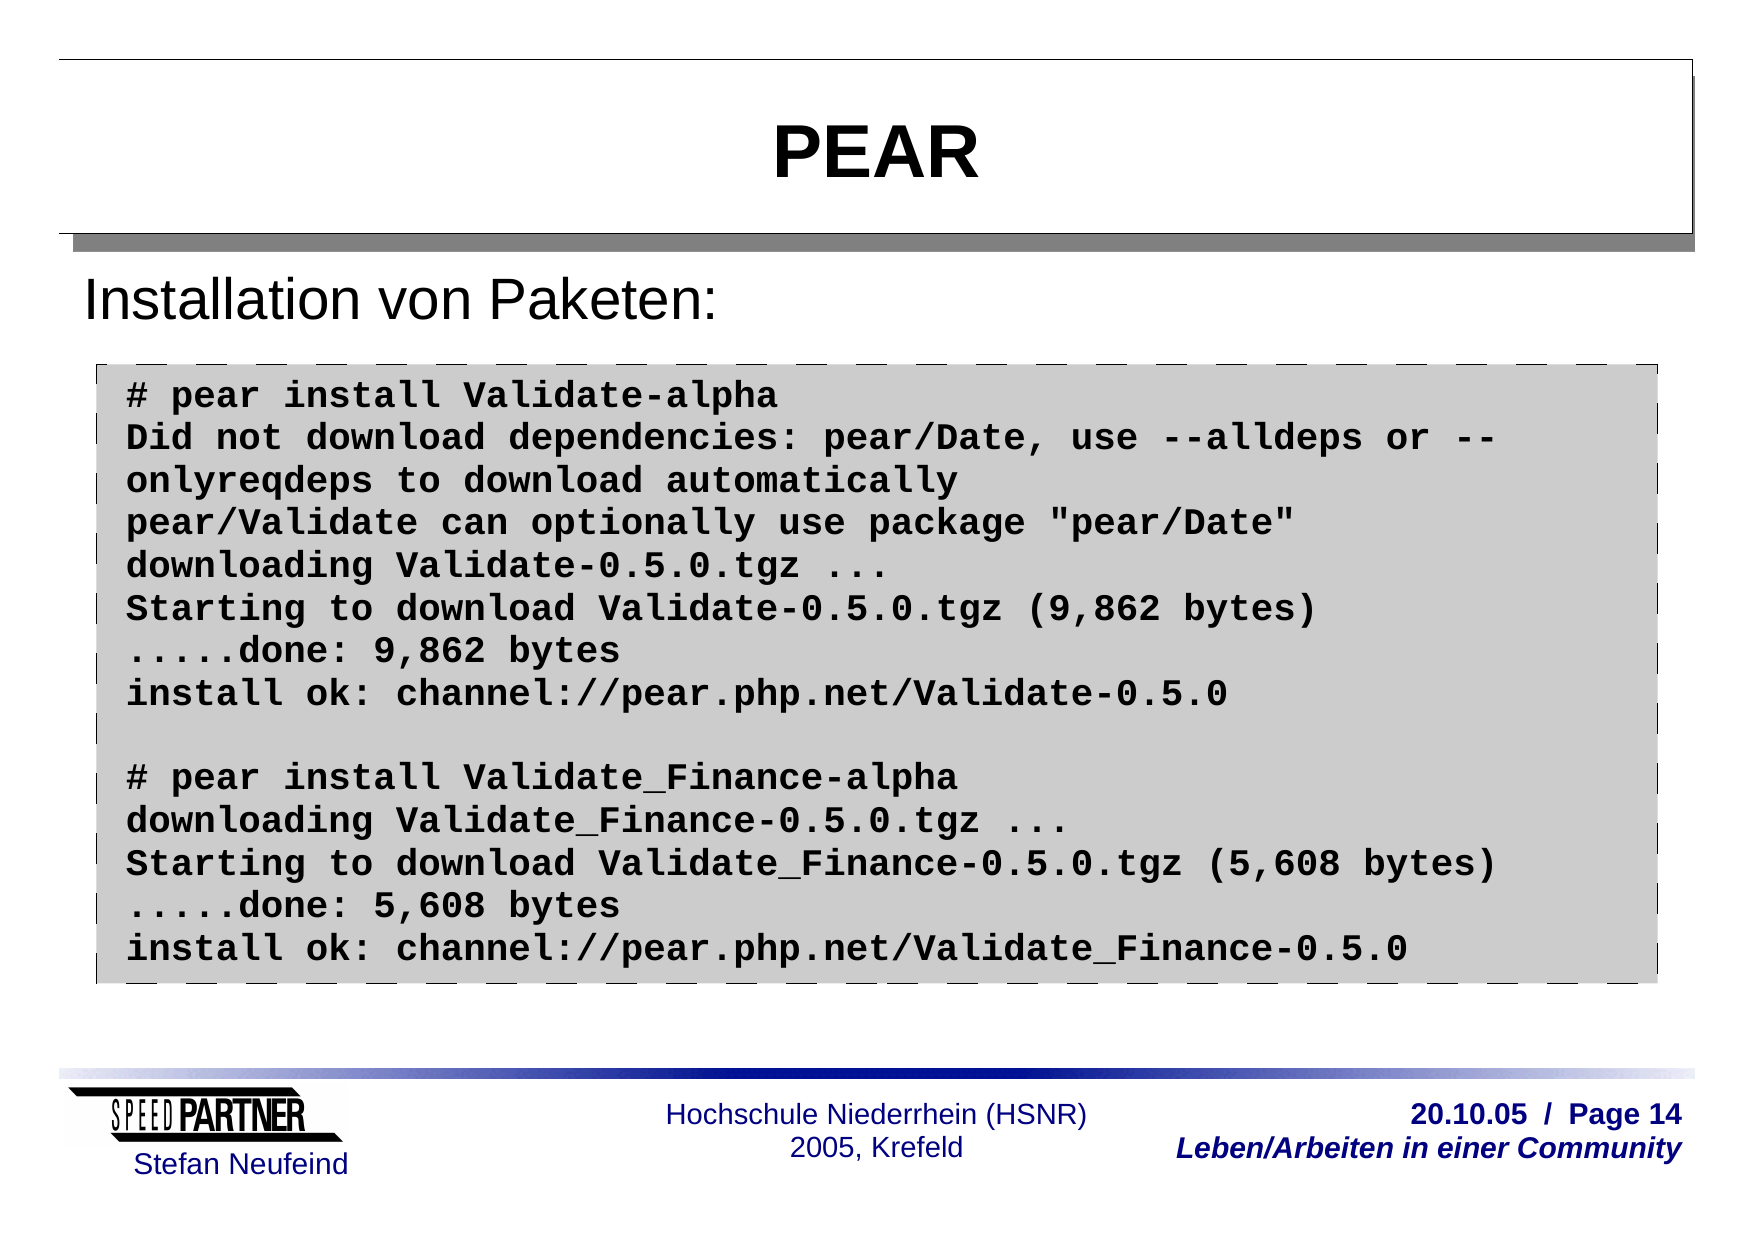

# PEAR
Installation von Paketen:
# pear install Validate-alpha
Did not download dependencies: pear/Date, use --alldeps or --onlyreqdeps to download automatically
pear/Validate can optionally use package "pear/Date"
downloading Validate-0.5.0.tgz ...
Starting to download Validate-0.5.0.tgz (9,862 bytes)
.....done: 9,862 bytes
install ok: channel://pear.php.net/Validate-0.5.0
# pear install Validate_Finance-alpha
downloading Validate_Finance-0.5.0.tgz ...
Starting to download Validate_Finance-0.5.0.tgz (5,608 bytes)
.....done: 5,608 bytes
install ok: channel://pear.php.net/Validate_Finance-0.5.0